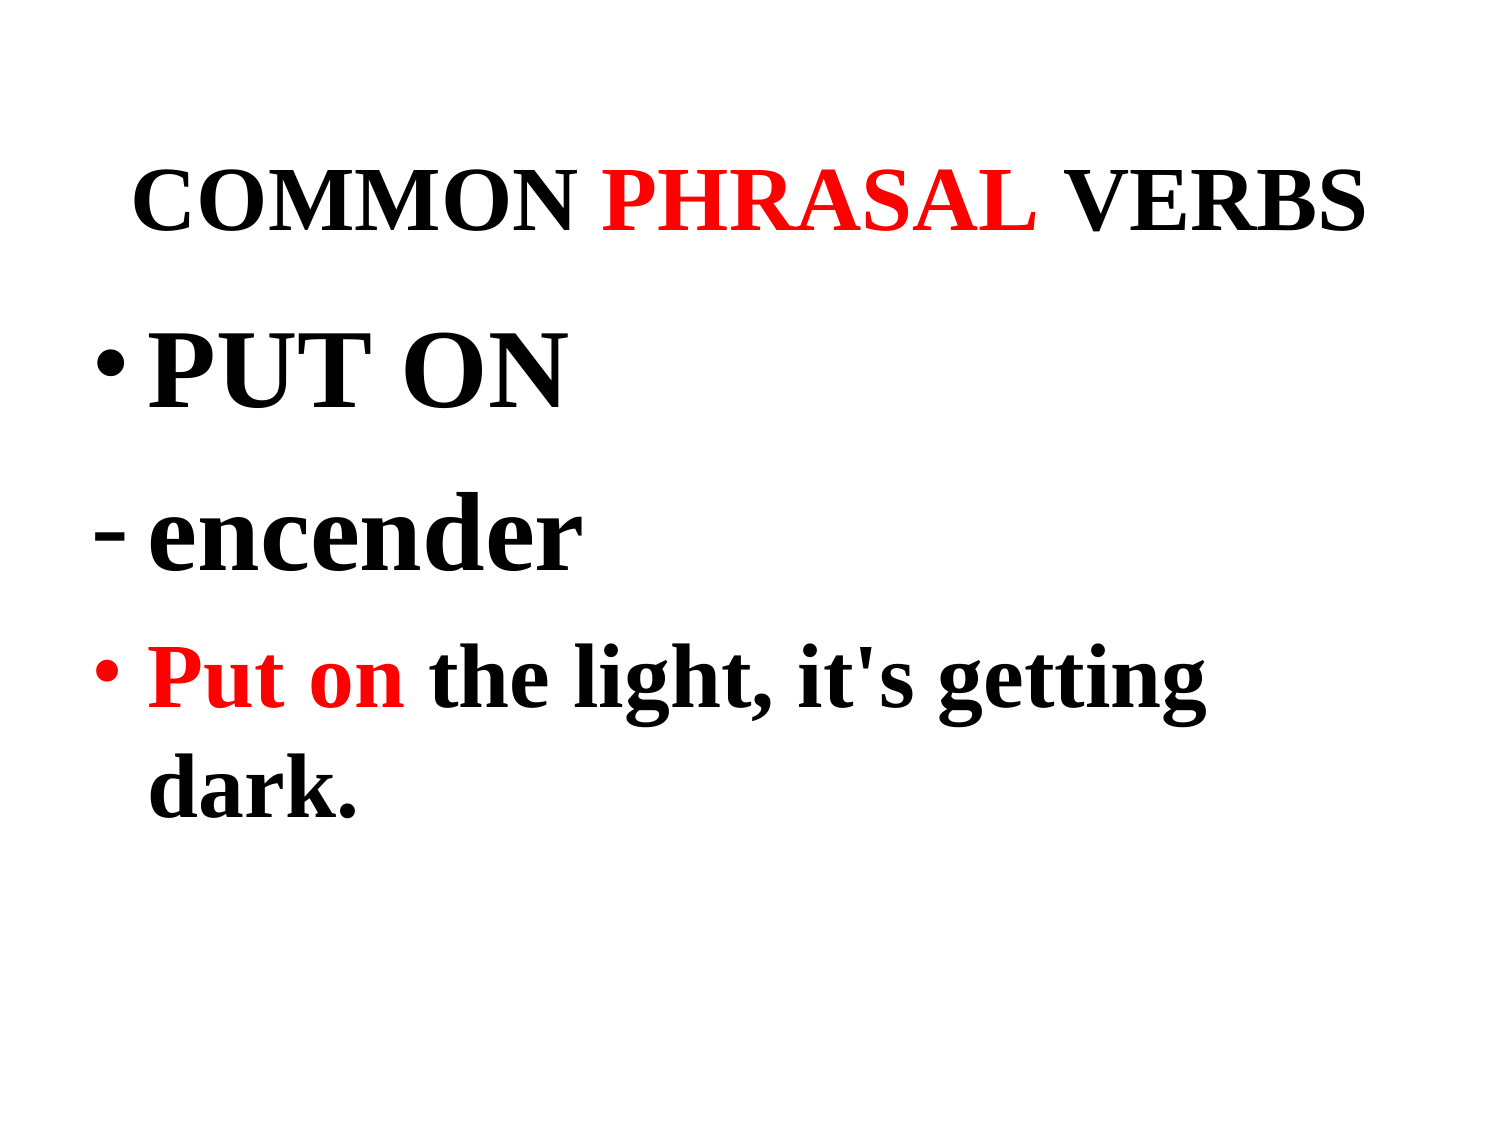

# COMMON PHRASAL VERBS
PUT ON
encender
Put on the light, it's getting dark.